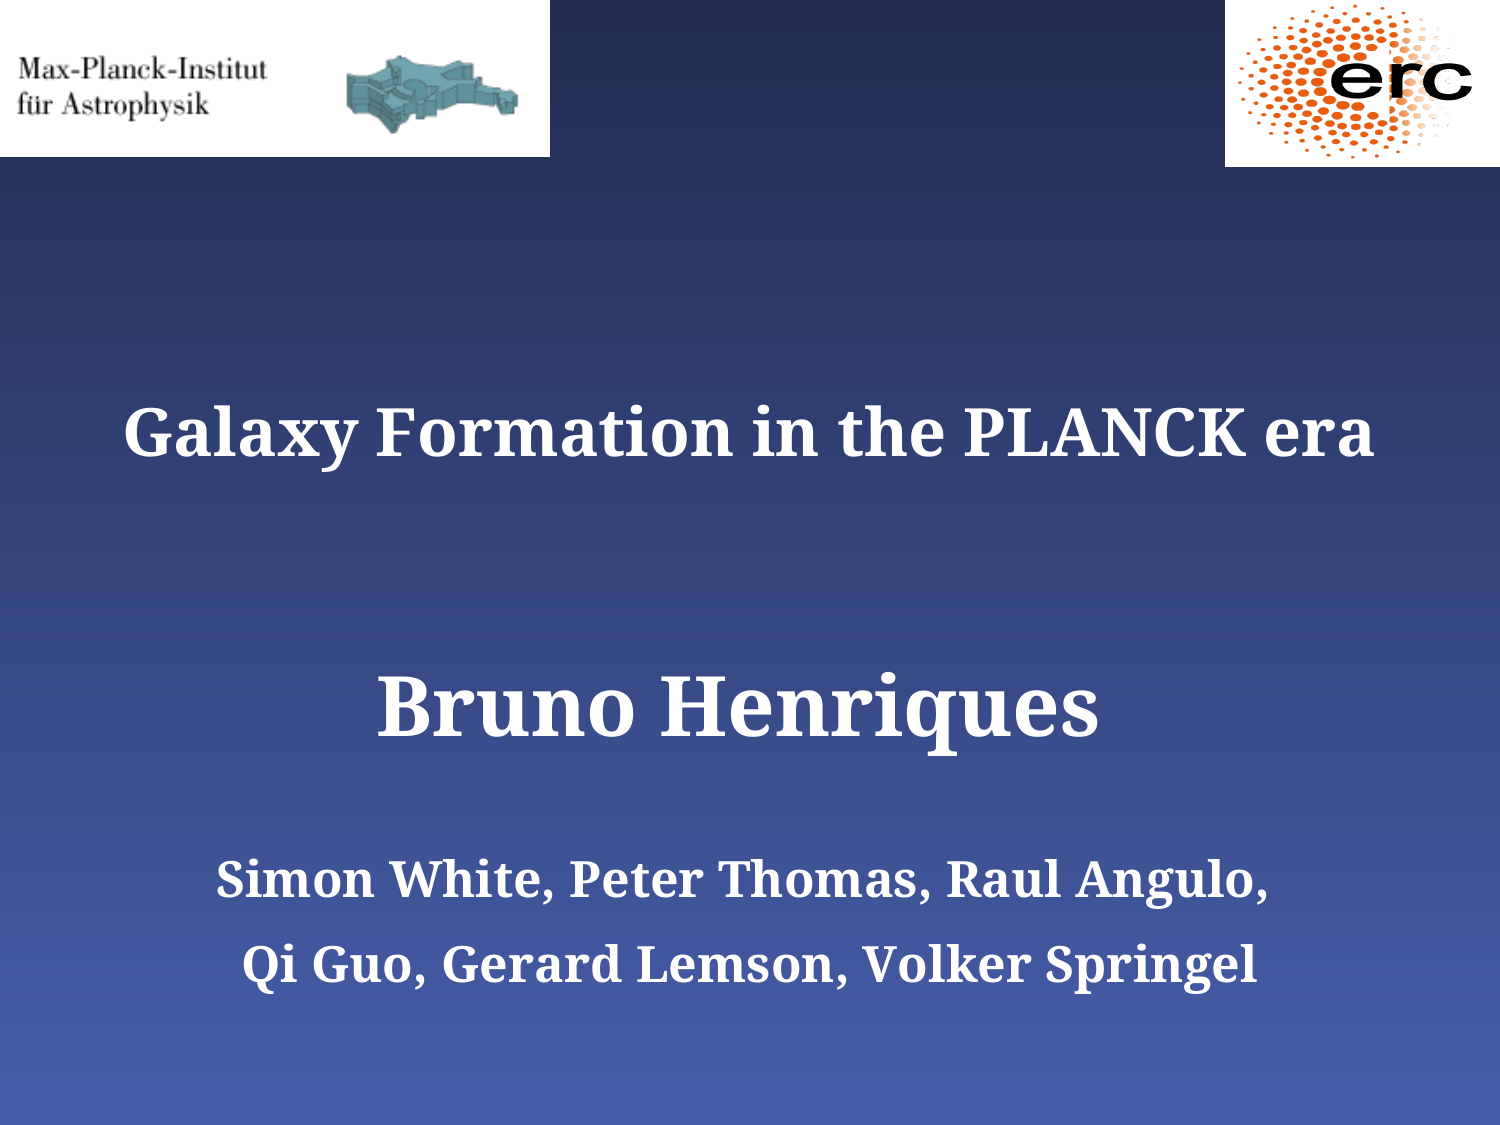

Galaxy Formation in the PLANCK era
Bruno Henriques
Simon White, Peter Thomas, Raul Angulo,
Qi Guo, Gerard Lemson, Volker Springel